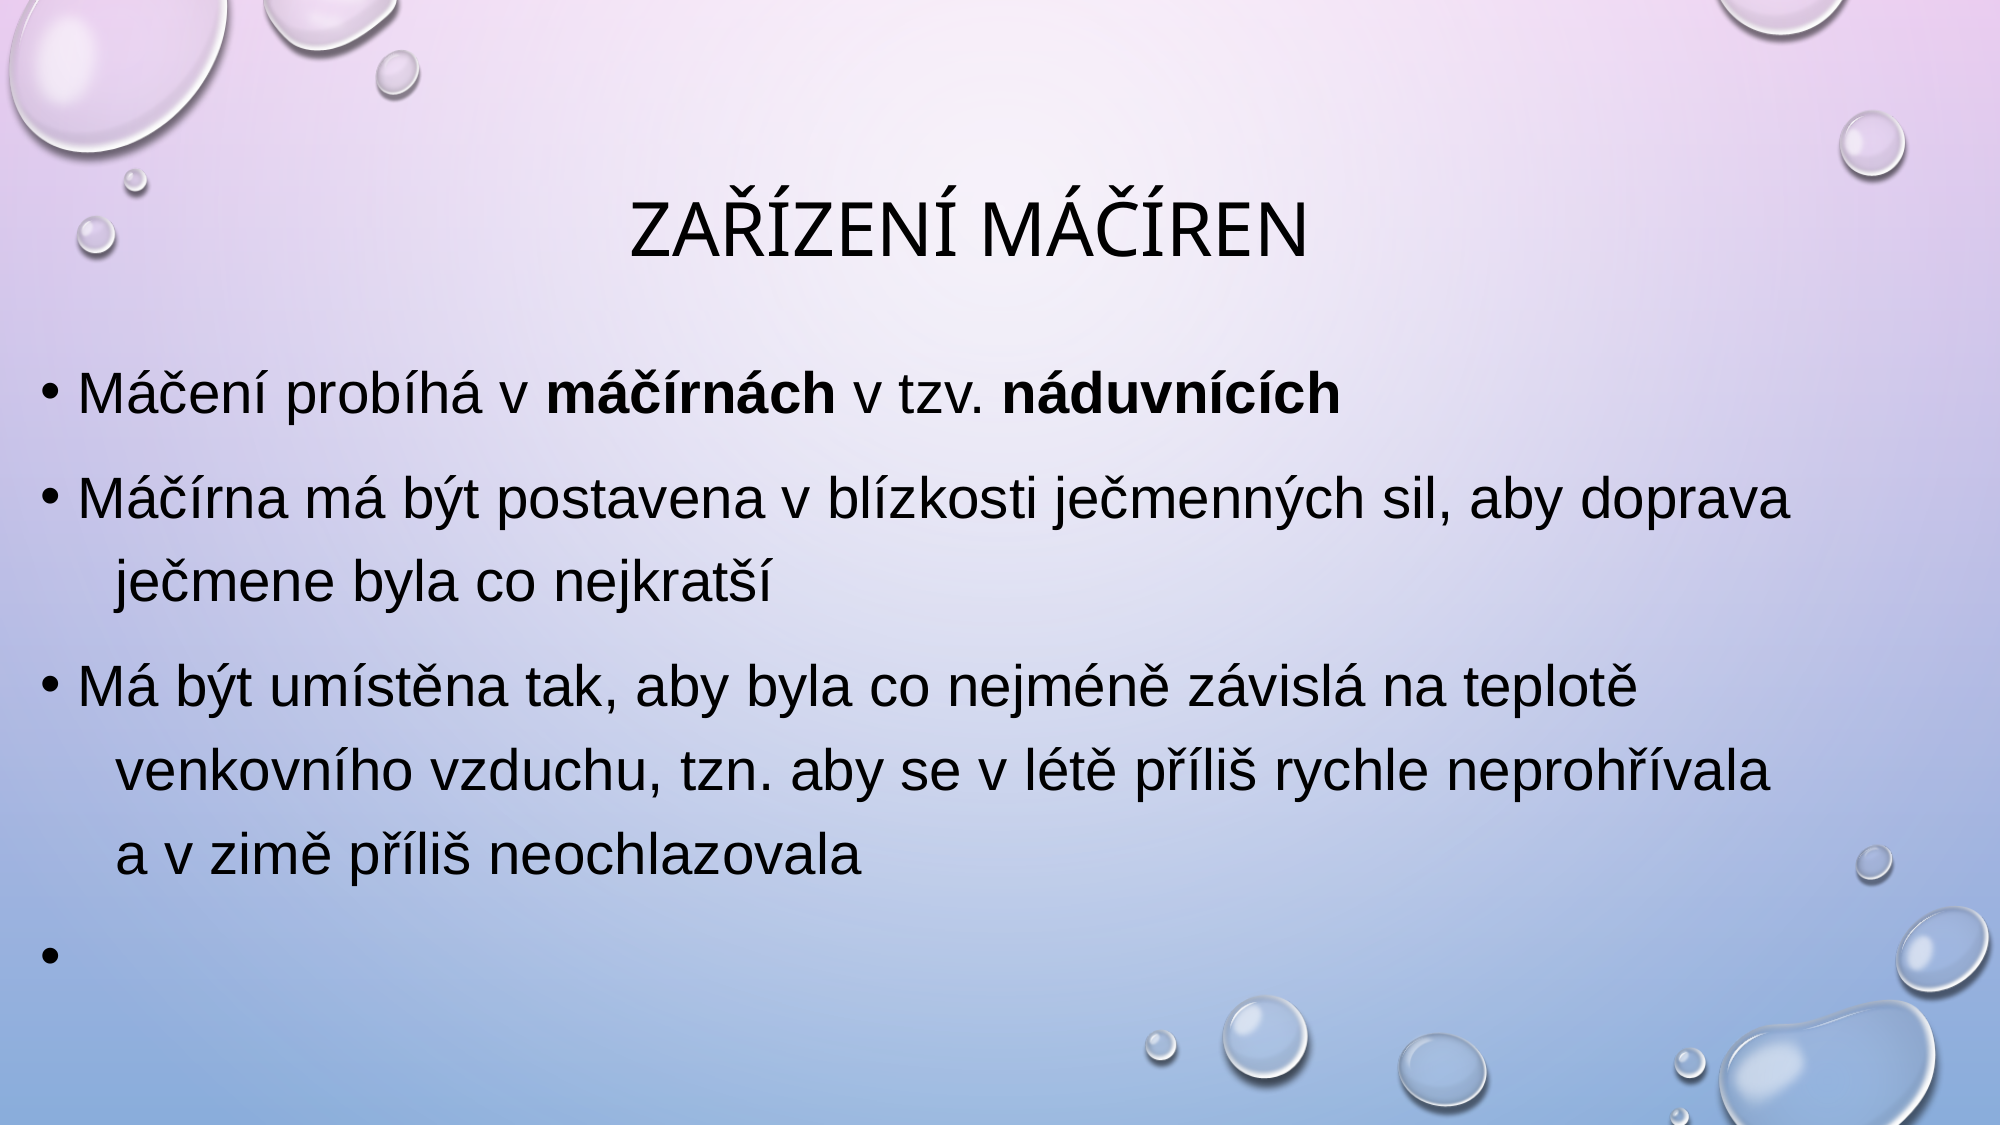

# Zařízení máčíren
Máčení probíhá v máčírnách v tzv. náduvnících
Máčírna má být postavena v blízkosti ječmenných sil, aby doprava ječmene byla co nejkratší
Má být umístěna tak, aby byla co nejméně závislá na teplotě venkovního vzduchu, tzn. aby se v létě příliš rychle neprohřívala a v zimě příliš neochlazovala